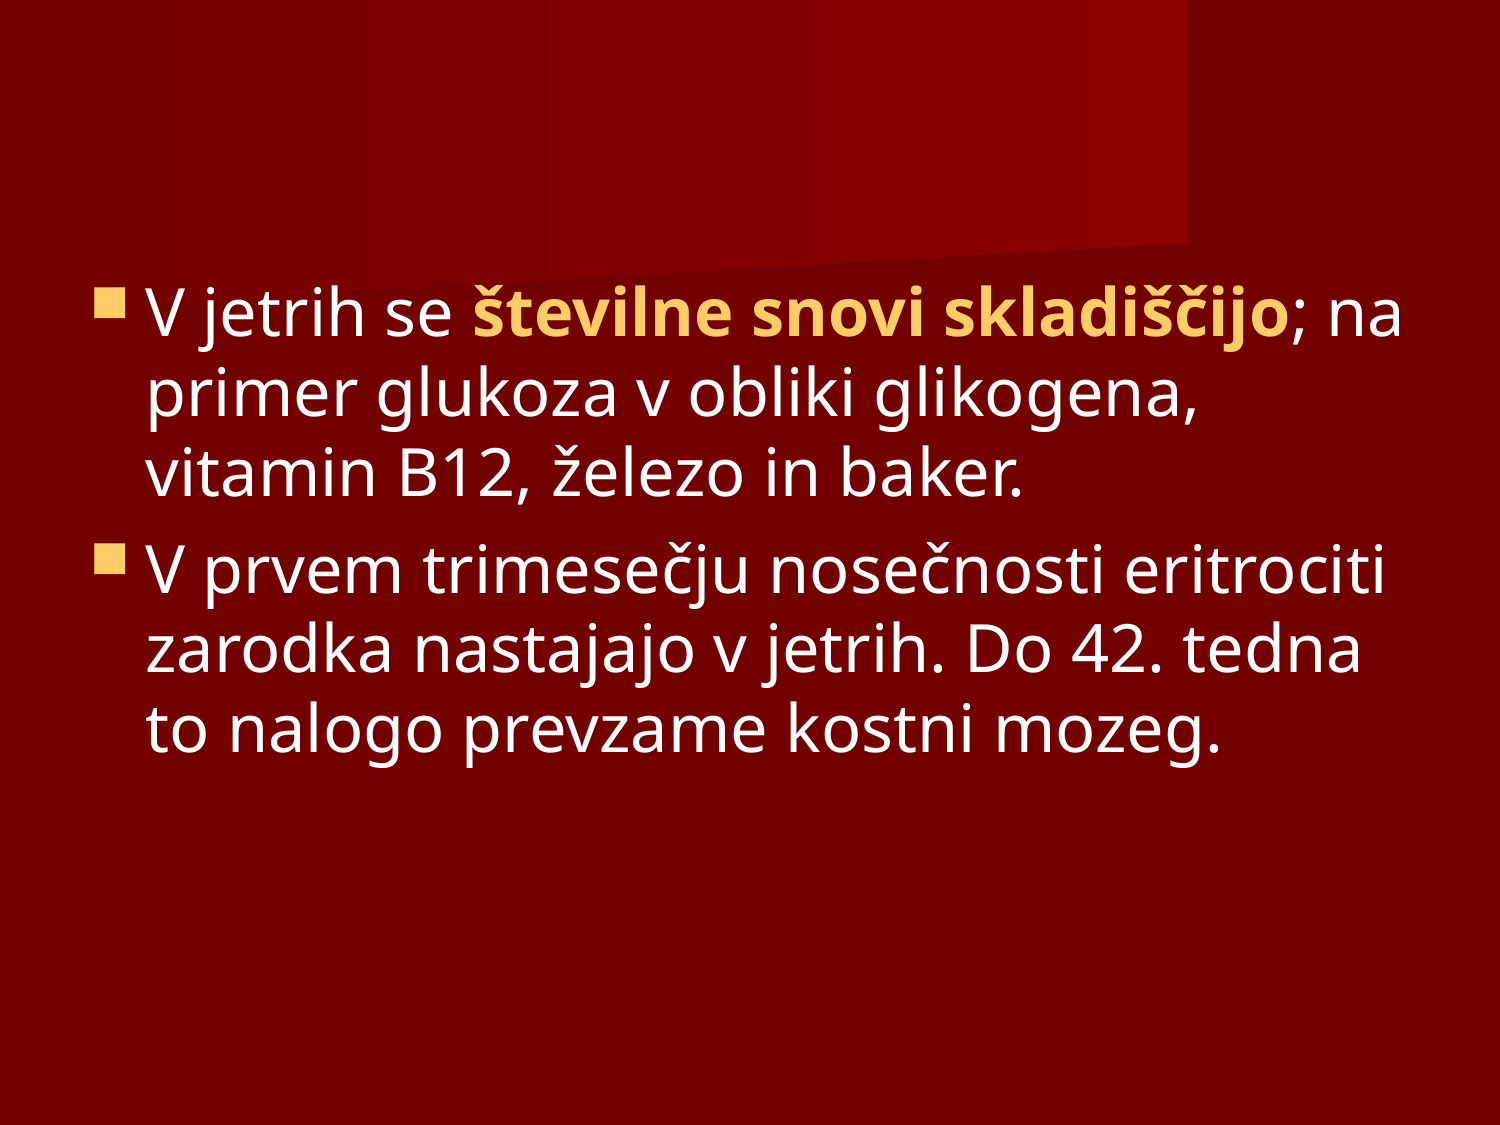

V jetrih se številne snovi skladiščijo; na primer glukoza v obliki glikogena, vitamin B12, železo in baker.
V prvem trimesečju nosečnosti eritrociti zarodka nastajajo v jetrih. Do 42. tedna to nalogo prevzame kostni mozeg.